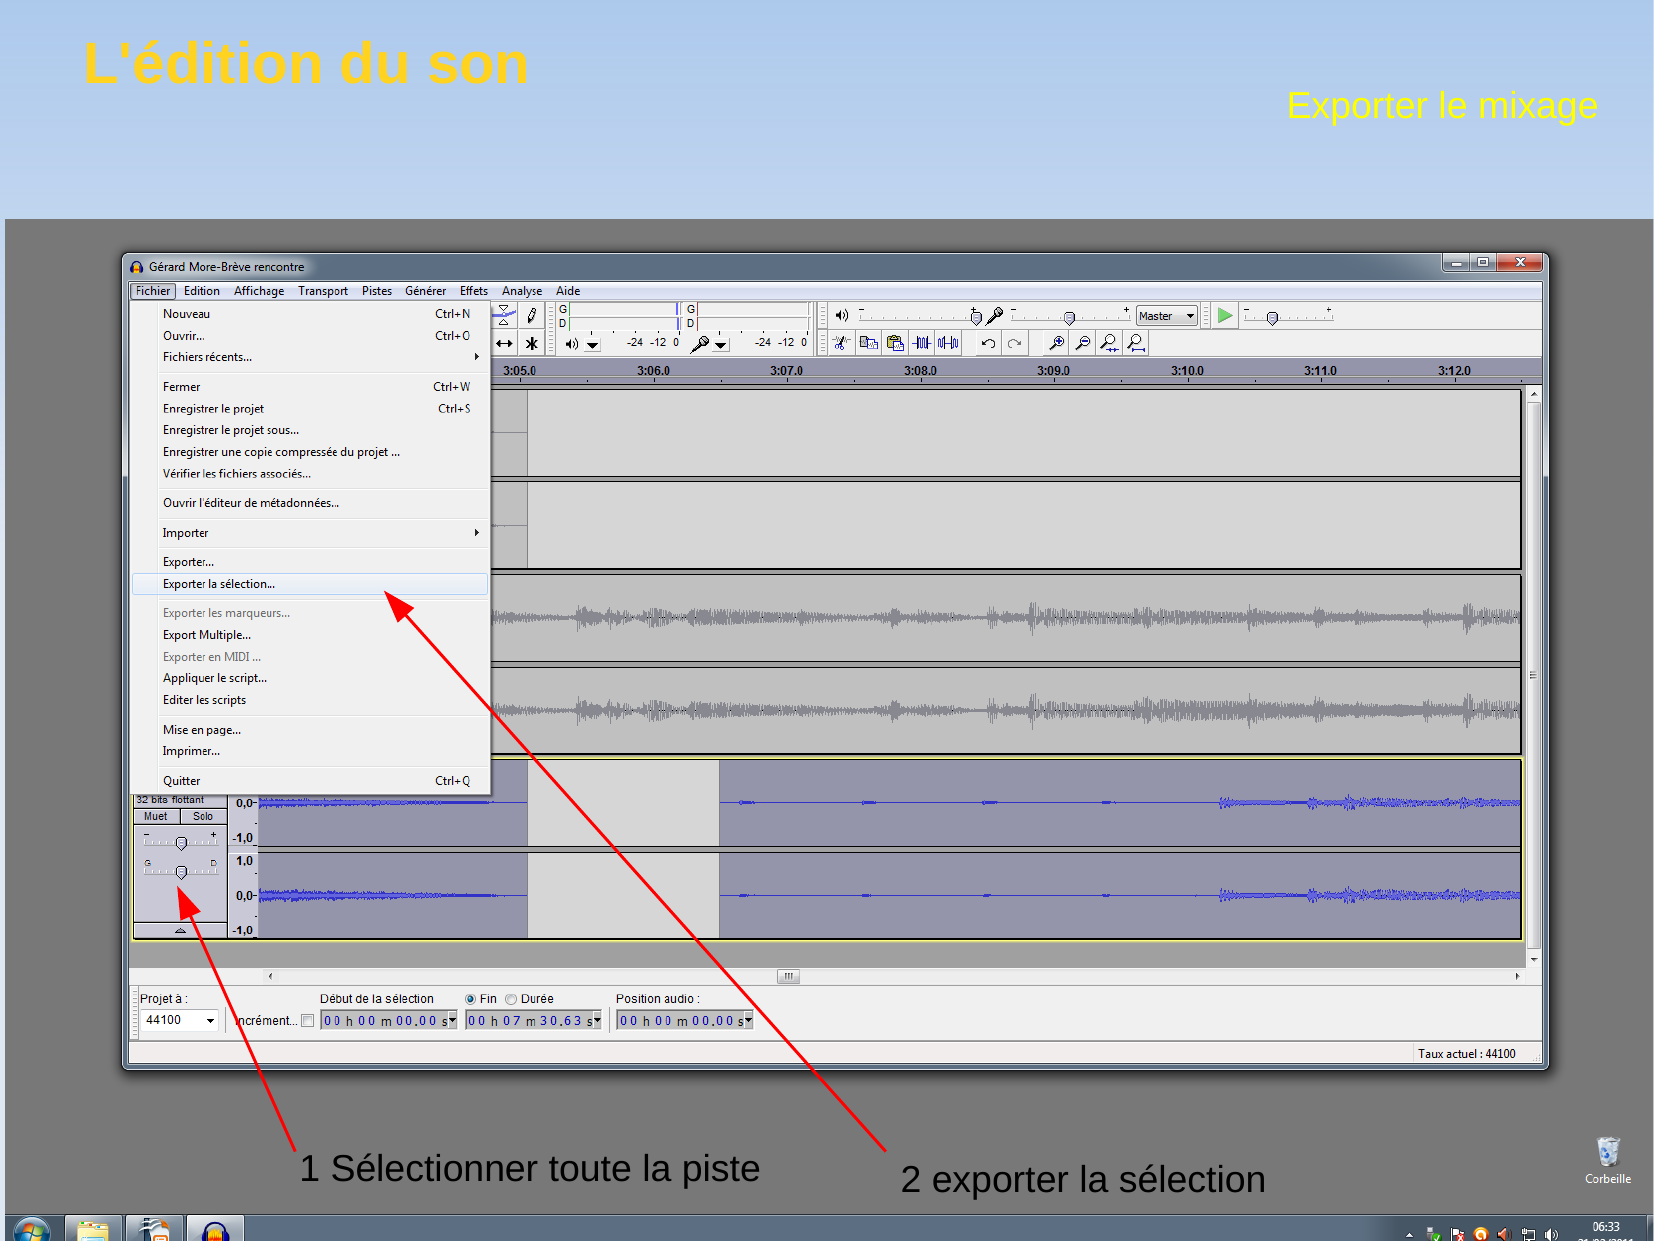

L'édition du son
 Exporter le mixage
#
1 Sélectionner toute la piste
2 exporter la sélection